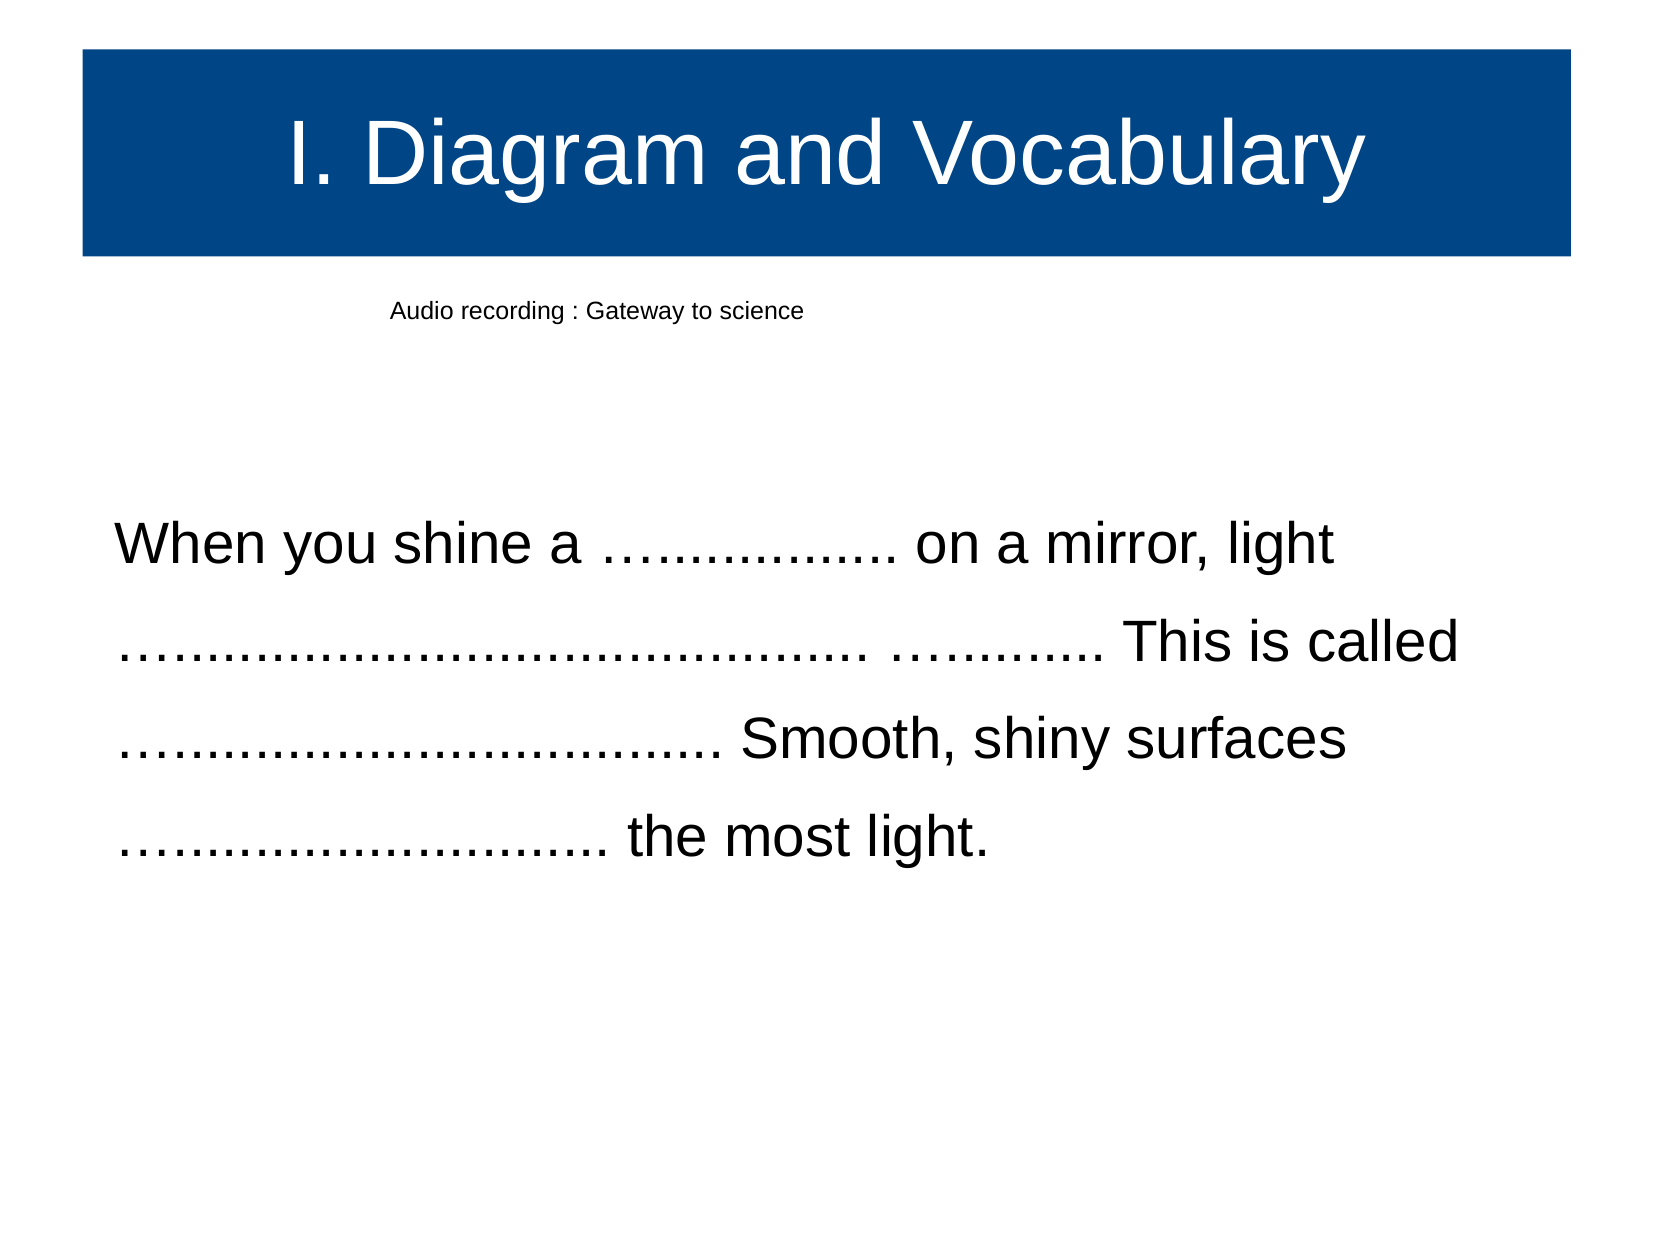

# I. Diagram and Vocabulary
Audio recording : Gateway to science
When you shine a …............... on a mirror, light …........................................... ….......... This is called ….................................. Smooth, shiny surfaces …........................... the most light.